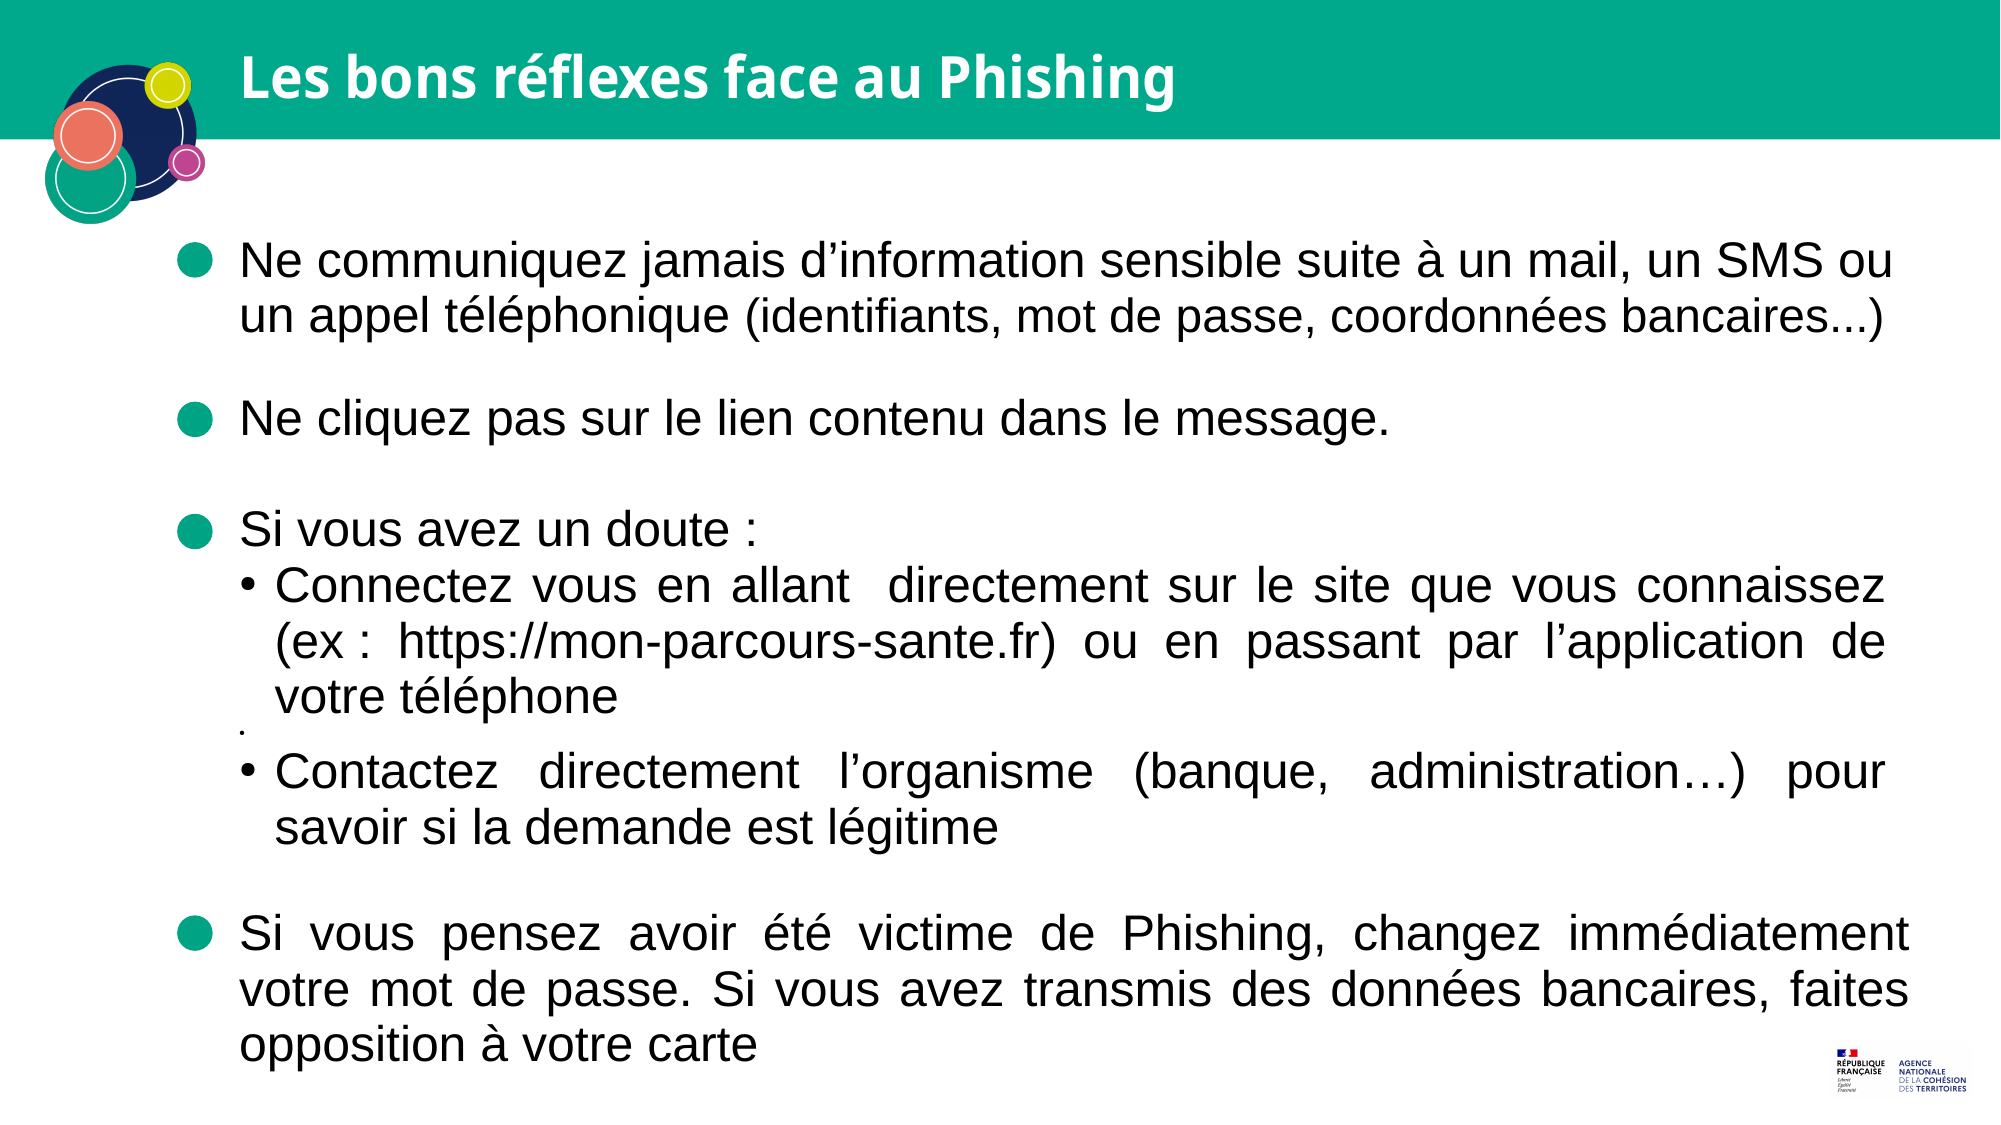

Les bons réflexes face au Phishing
Ne communiquez jamais d’information sensible suite à un mail, un SMS ou un appel téléphonique (identifiants, mot de passe, coordonnées bancaires...)
Ne cliquez pas sur le lien contenu dans le message.
Si vous avez un doute :
Connectez vous en allant directement sur le site que vous connaissez (ex : https://mon-parcours-sante.fr) ou en passant par l’application de votre téléphone
Contactez directement l’organisme (banque, administration…) pour savoir si la demande est légitime
Si vous pensez avoir été victime de Phishing, changez immédiatement votre mot de passe. Si vous avez transmis des données bancaires, faites opposition à votre carte